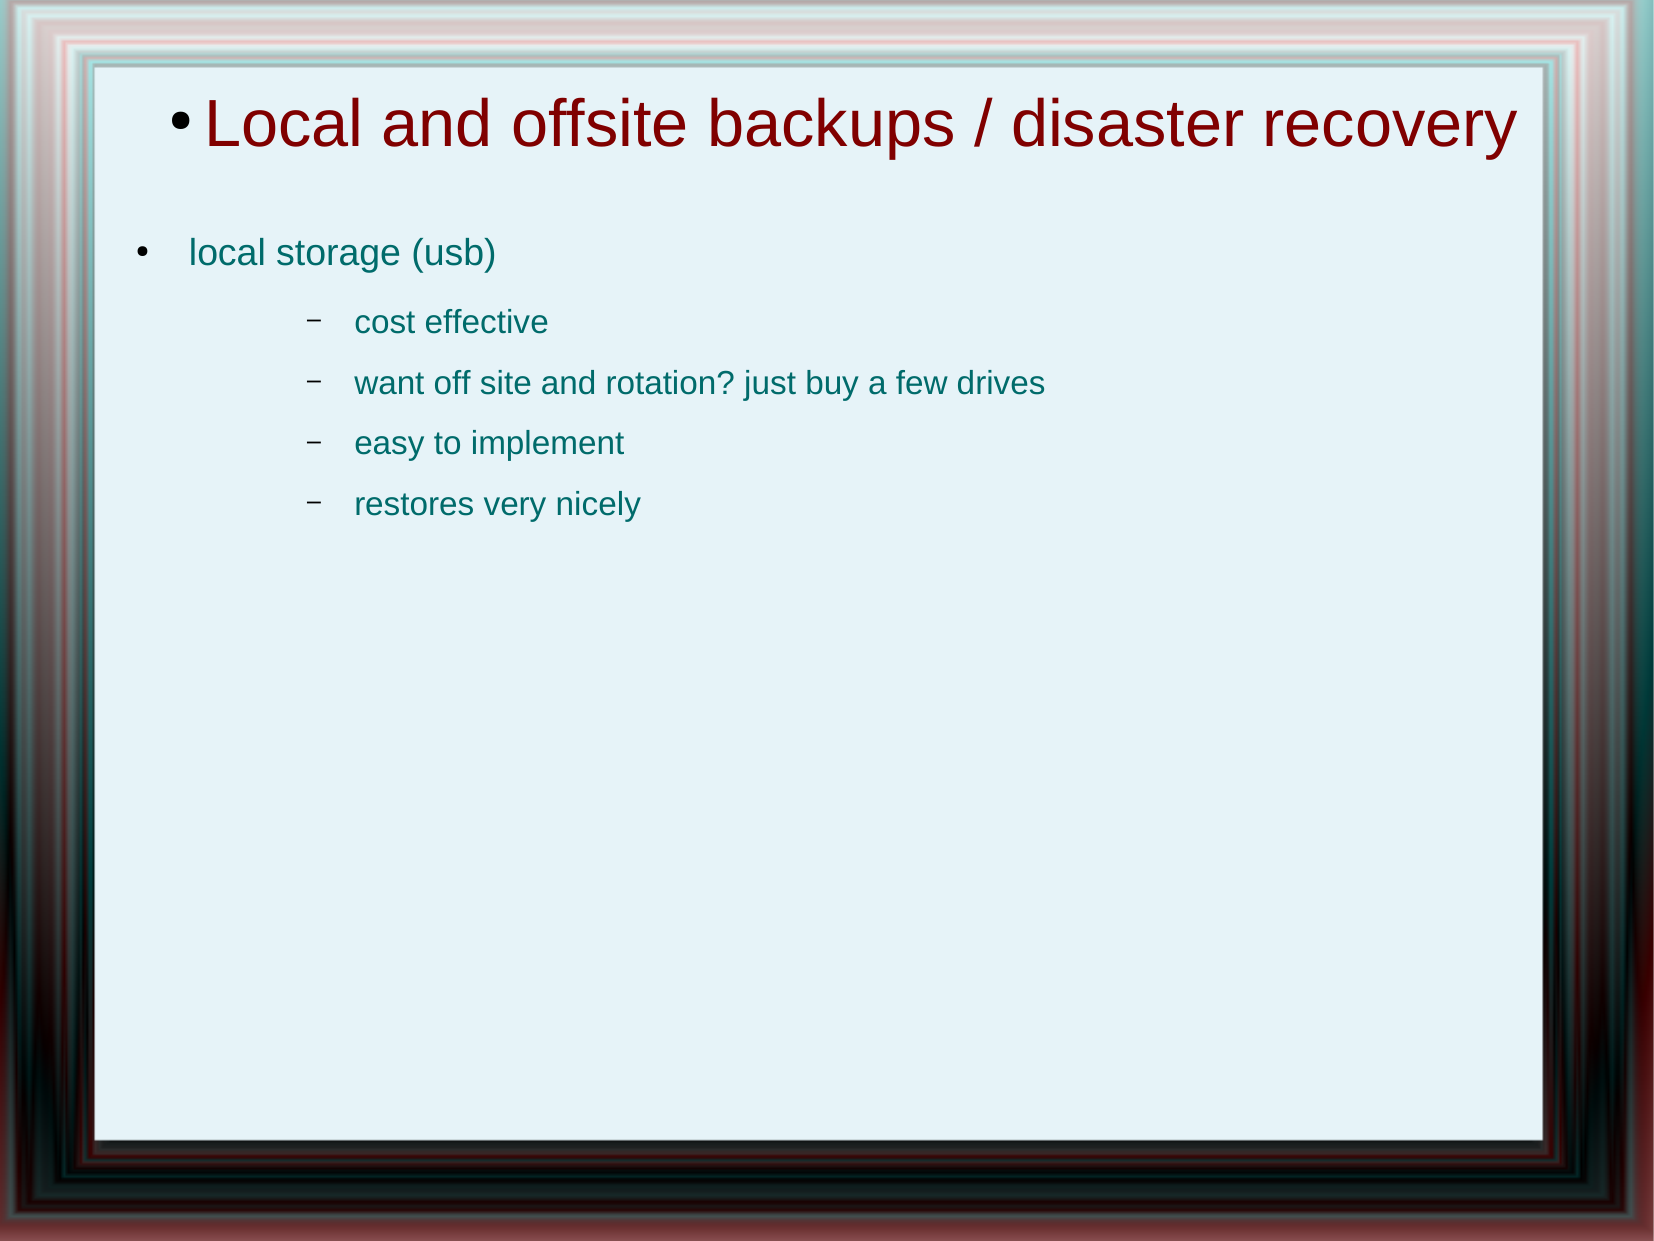

# Local and offsite backups / disaster recovery
local storage (usb)
cost effective
want off site and rotation? just buy a few drives
easy to implement
restores very nicely